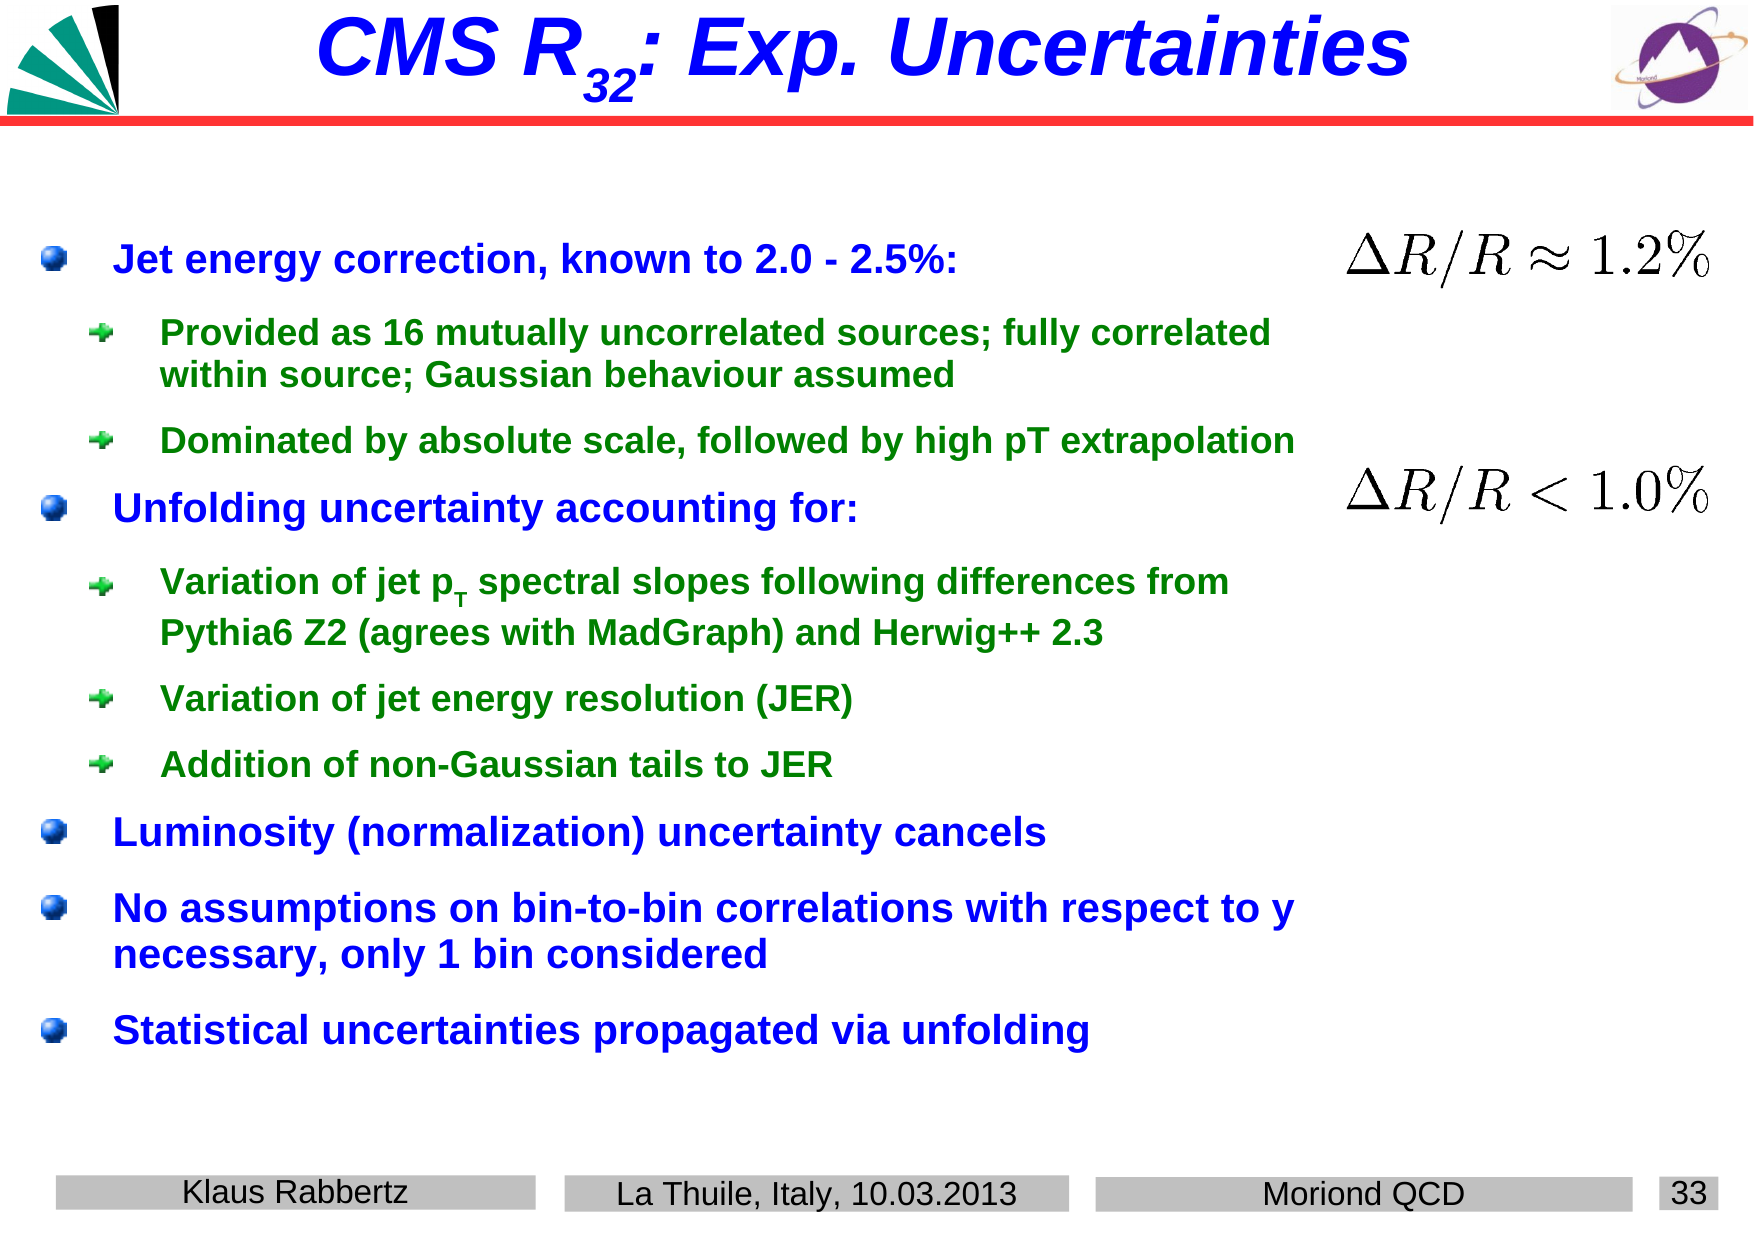

# CMS R32: Exp. Uncertainties
Jet energy correction, known to 2.0 - 2.5%:
Provided as 16 mutually uncorrelated sources; fully correlated within source; Gaussian behaviour assumed
Dominated by absolute scale, followed by high pT extrapolation
Unfolding uncertainty accounting for:
Variation of jet pT spectral slopes following differences from Pythia6 Z2 (agrees with MadGraph) and Herwig++ 2.3
Variation of jet energy resolution (JER)
Addition of non-Gaussian tails to JER
Luminosity (normalization) uncertainty cancels
No assumptions on bin-to-bin correlations with respect to y necessary, only 1 bin considered
Statistical uncertainties propagated via unfolding